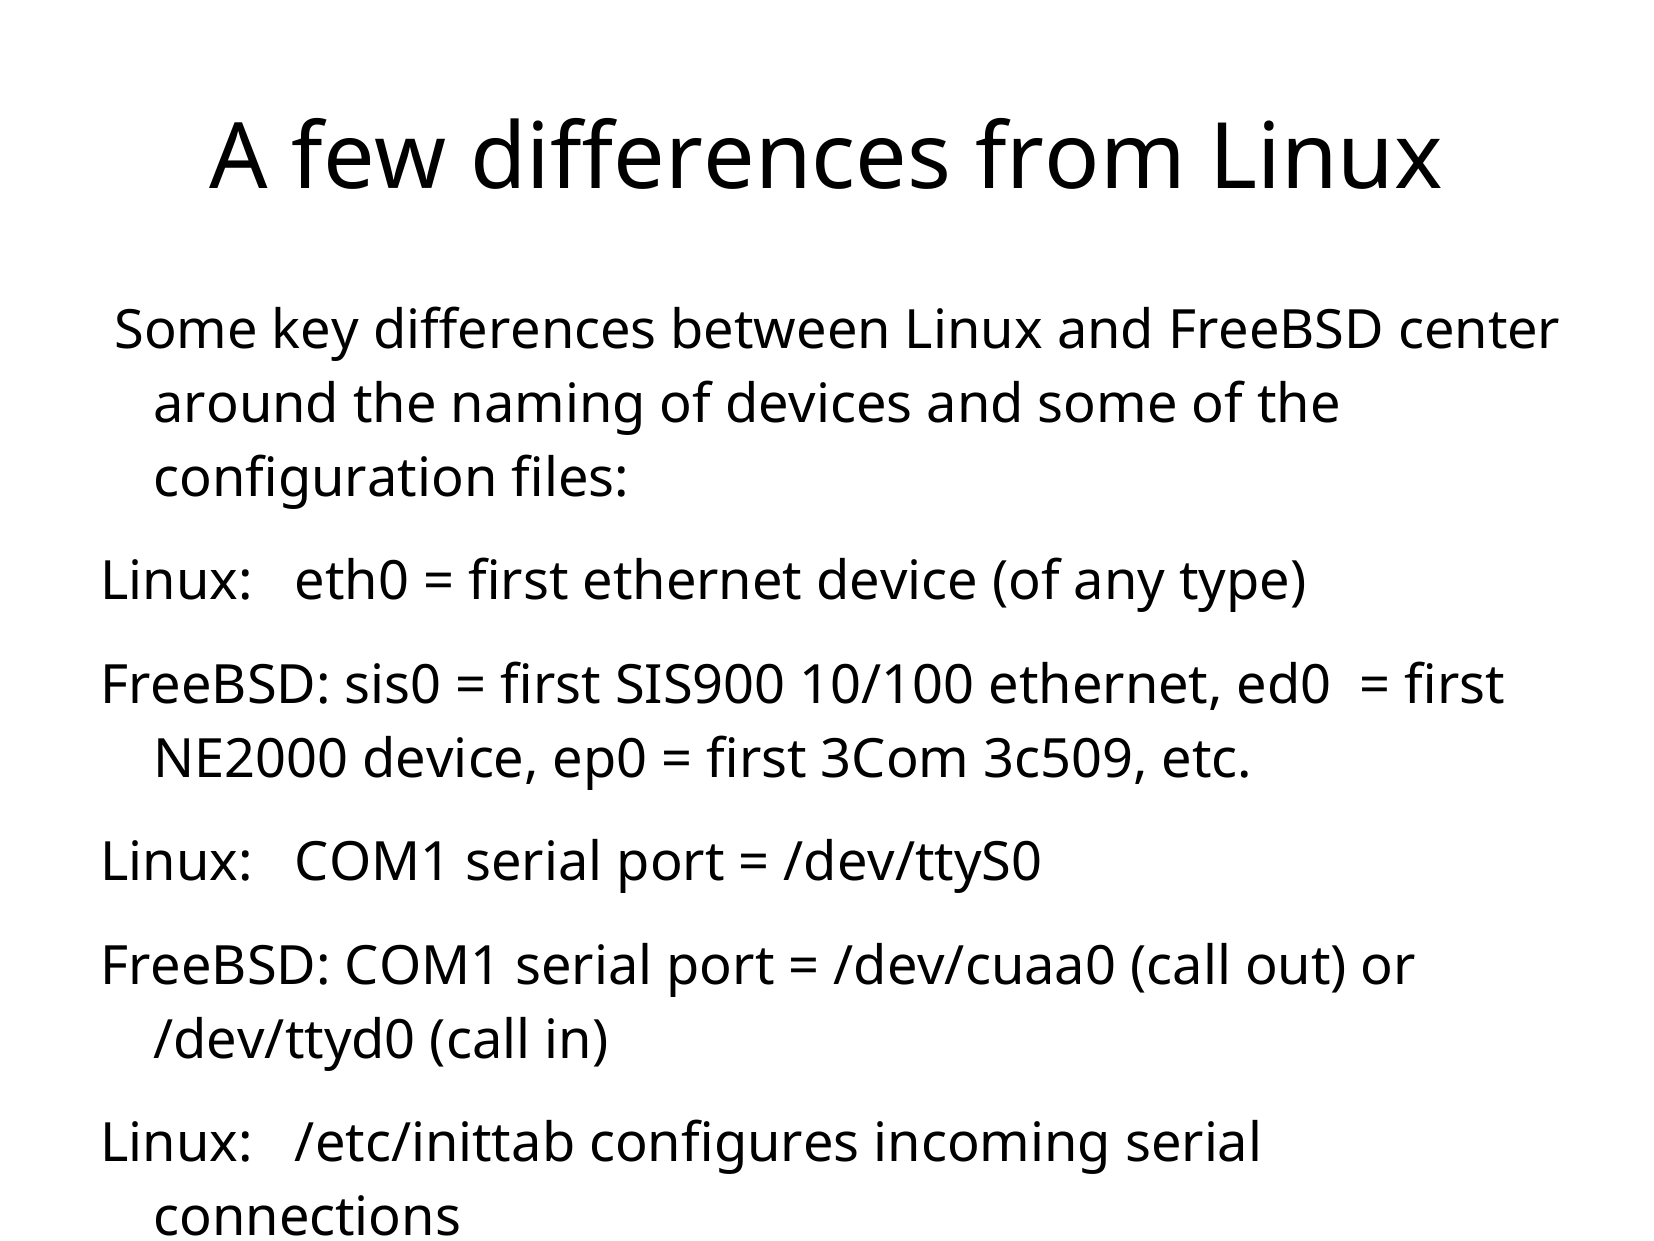

# A few differences from Linux
 Some key differences between Linux and FreeBSD center around the naming of devices and some of the configuration files:
Linux: eth0 = first ethernet device (of any type)
FreeBSD: sis0 = first SIS900 10/100 ethernet, ed0 = first NE2000 device, ep0 = first 3Com 3c509, etc.
Linux: COM1 serial port = /dev/ttyS0
FreeBSD: COM1 serial port = /dev/cuaa0 (call out) or /dev/ttyd0 (call in)
Linux: /etc/inittab configures incoming serial connections
FreeBSD: /etc/ttys configures incoming serial connections